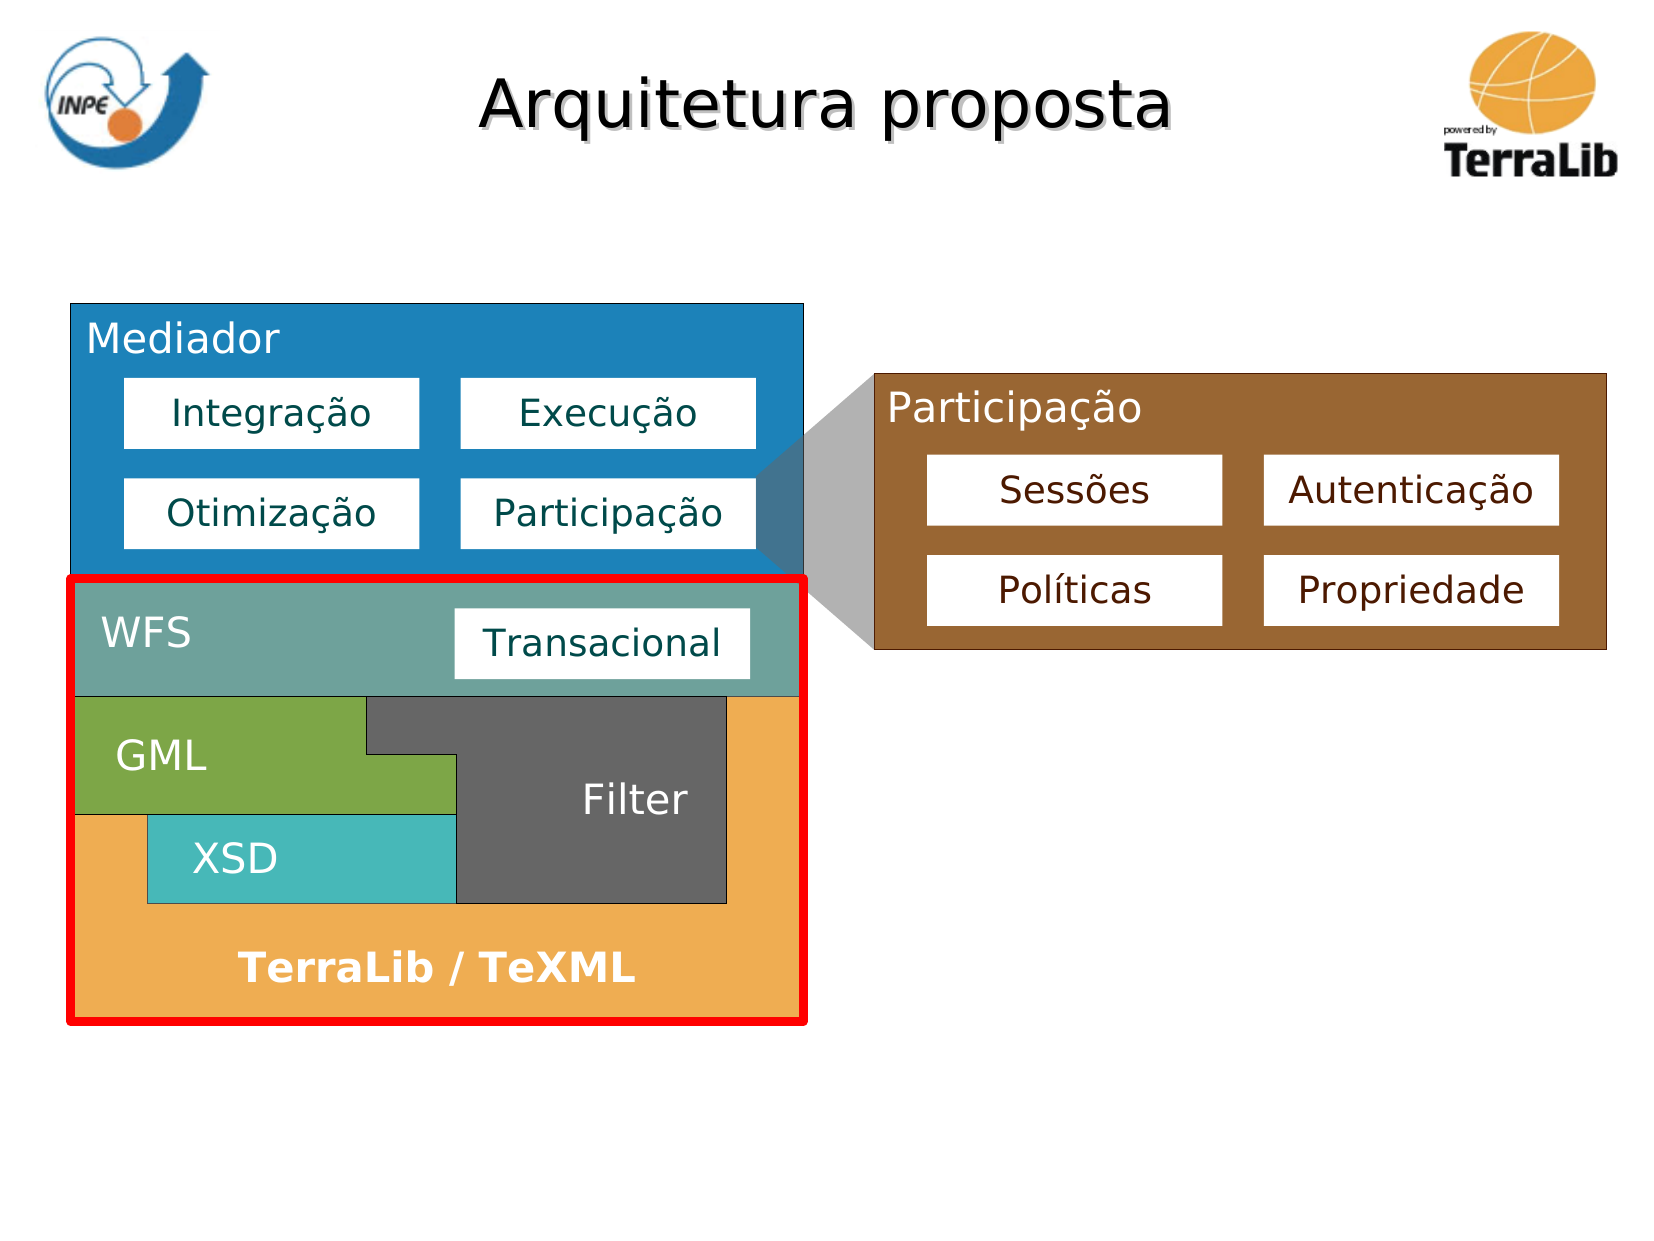

# Arquitetura proposta
Mediador
Participação
Integração
Execução
Sessões
Autenticação
Otimização
Participação
Políticas
Propriedade
WFS
Transacional
TerraLib / TeXML
GML
Filter
XSD